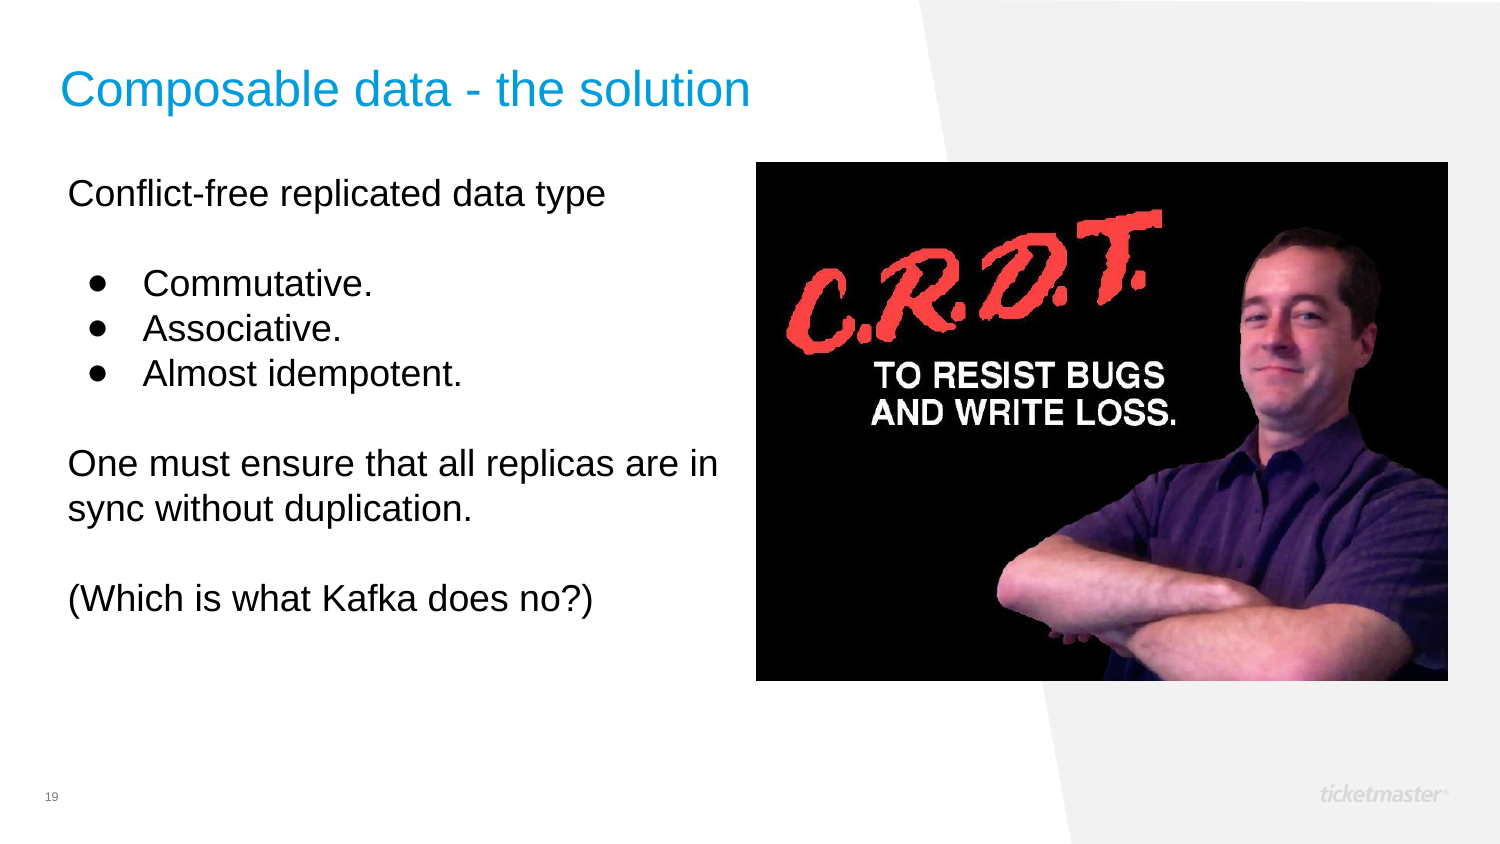

# Composable data - the solution
Conflict-free replicated data type
Commutative.
Associative.
Almost idempotent.
One must ensure that all replicas are in sync without duplication.
(Which is what Kafka does no?)